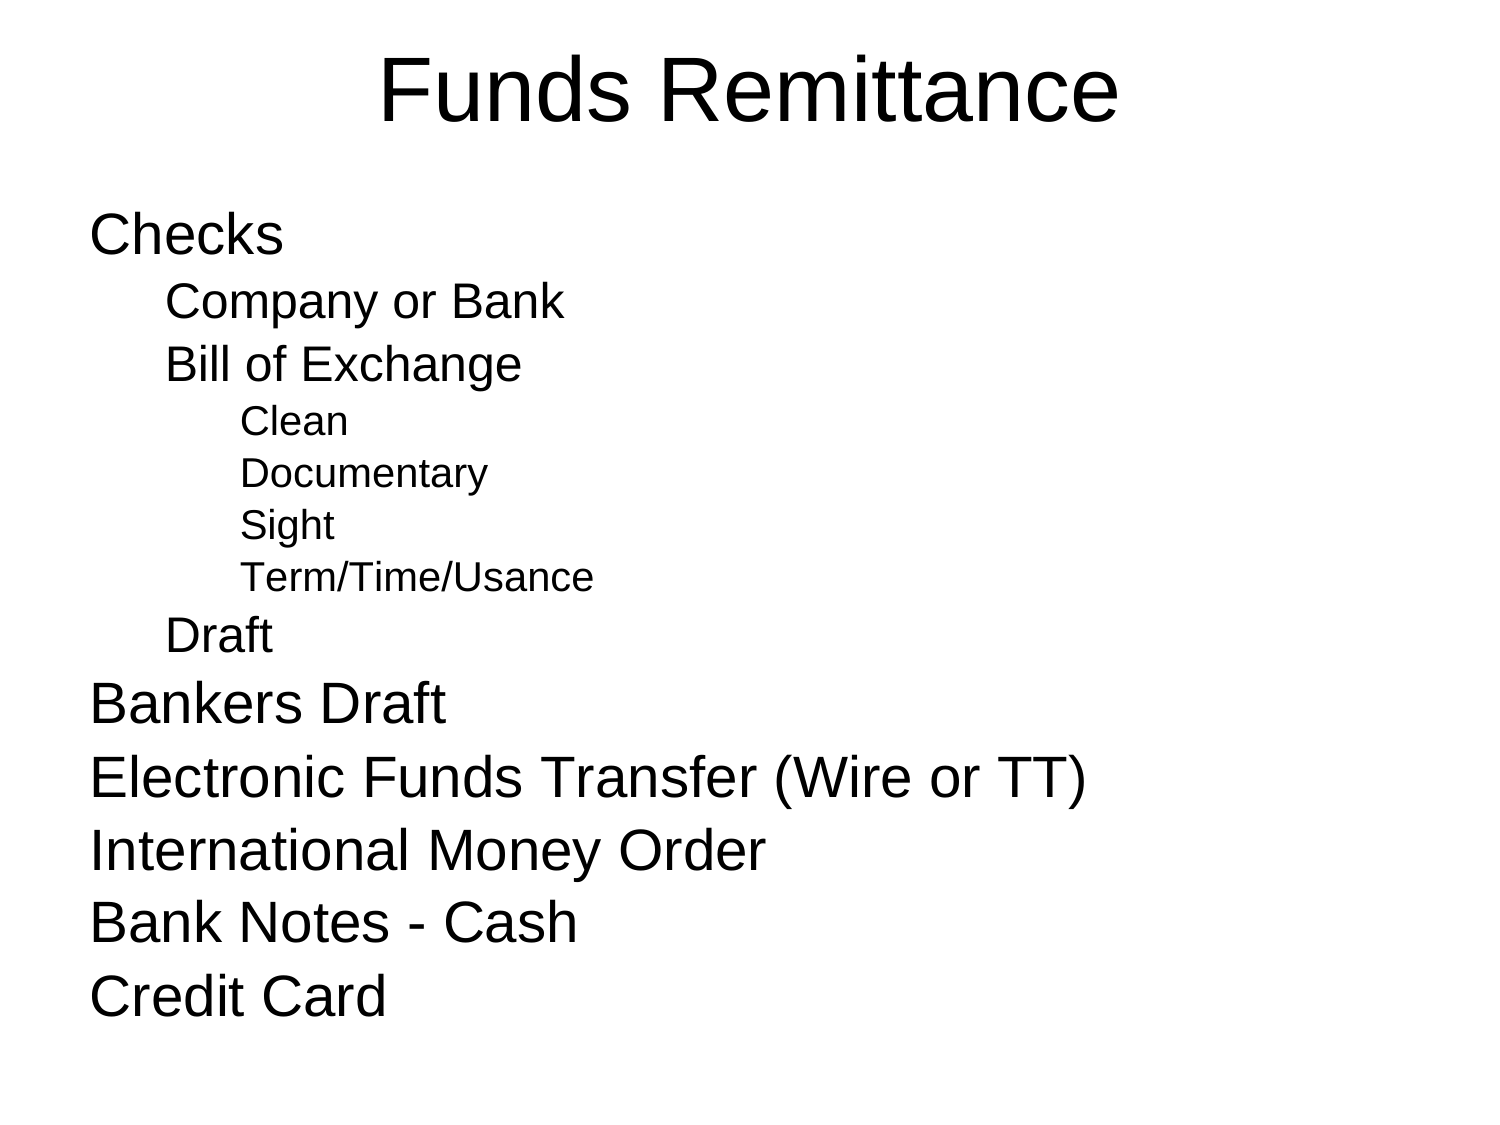

# Funds Remittance
Checks
Company or Bank
Bill of Exchange
Clean
Documentary
Sight
Term/Time/Usance
Draft
Bankers Draft
Electronic Funds Transfer (Wire or TT)
International Money Order
Bank Notes - Cash
Credit Card